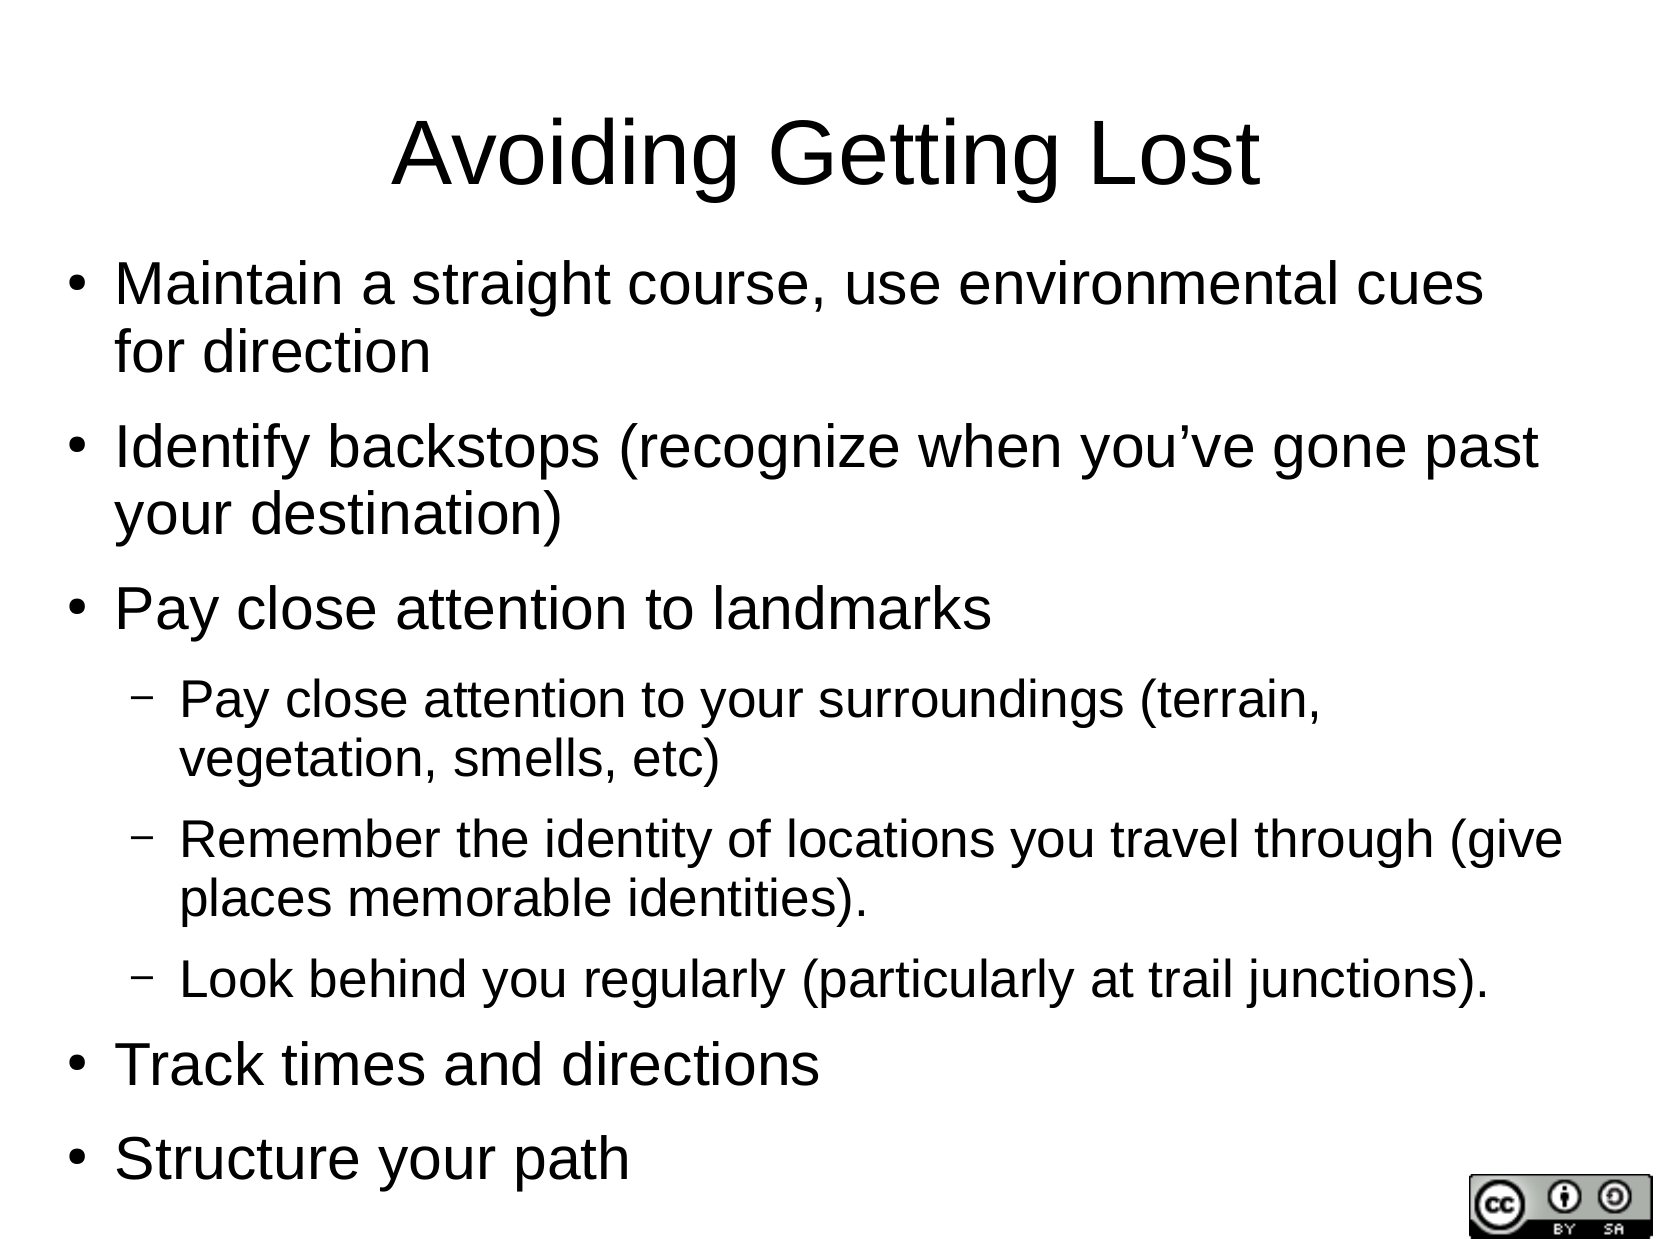

# Avoiding Getting Lost
Maintain a straight course, use environmental cues for direction
Identify backstops (recognize when you’ve gone past your destination)
Pay close attention to landmarks
Pay close attention to your surroundings (terrain, vegetation, smells, etc)
Remember the identity of locations you travel through (give places memorable identities).
Look behind you regularly (particularly at trail junctions).
Track times and directions
Structure your path